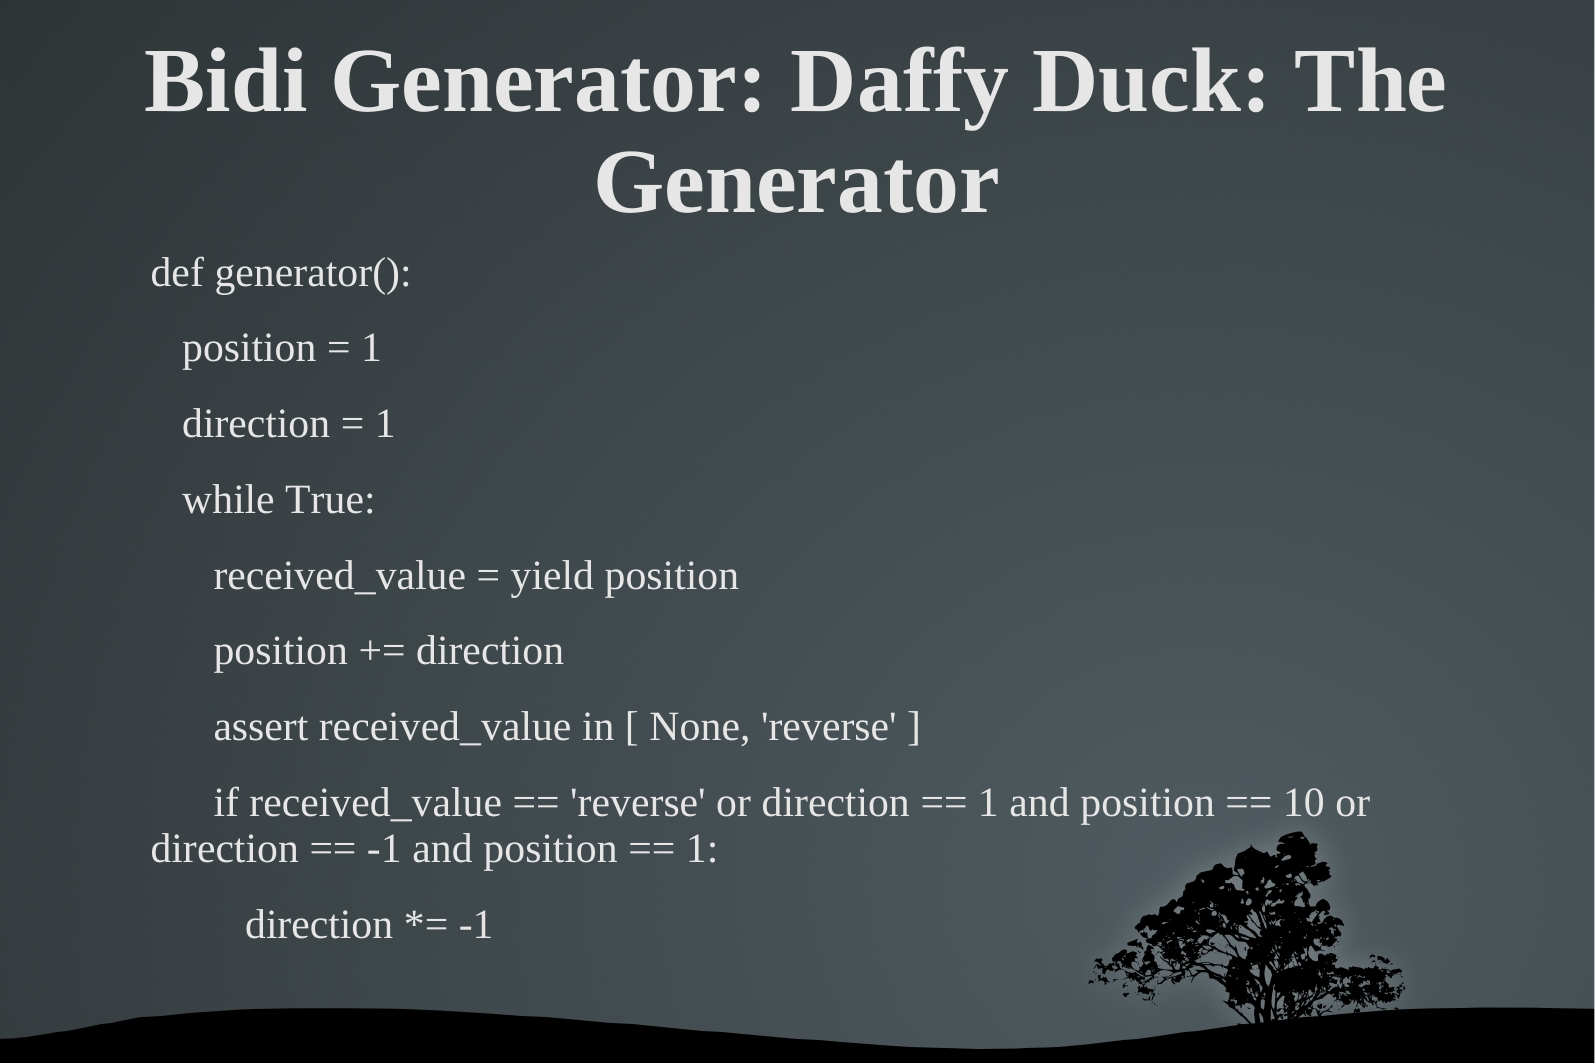

# Bidi Generator: Daffy Duck: The Generator
def generator():
 position = 1
 direction = 1
 while True:
 received_value = yield position
 position += direction
 assert received_value in [ None, 'reverse' ]
 if received_value == 'reverse' or direction == 1 and position == 10 or direction == -1 and position == 1:
 direction *= -1